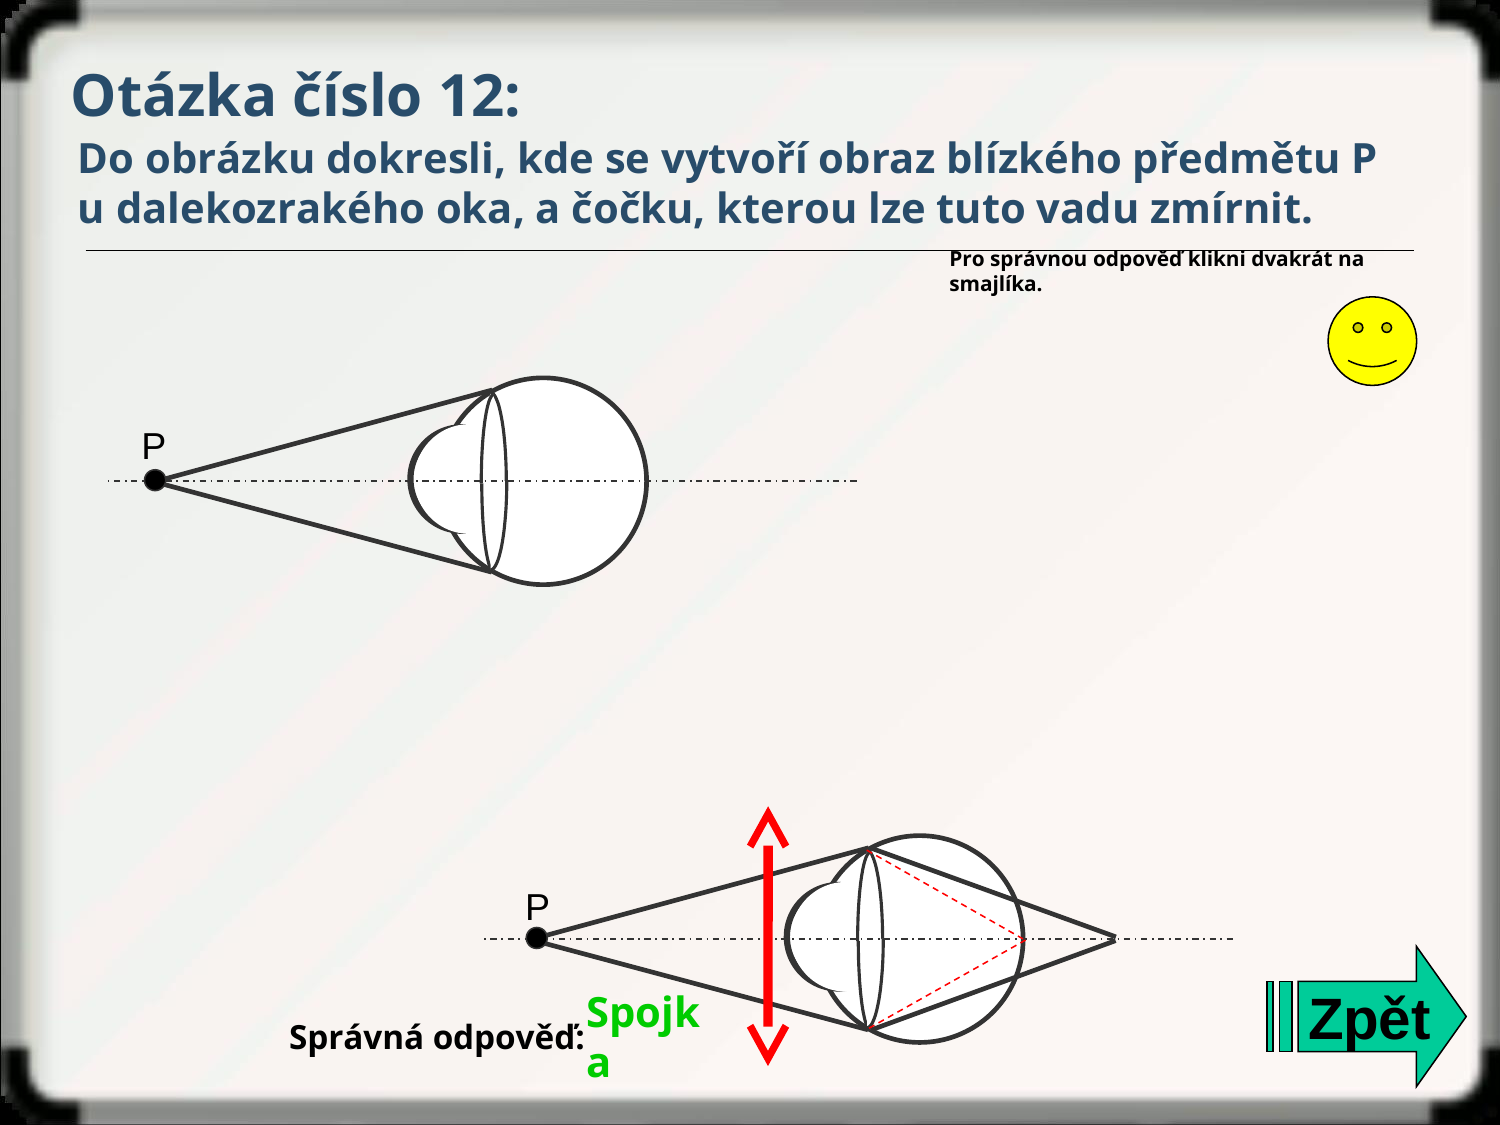

Otázka číslo 12:
Do obrázku dokresli, kde se vytvoří obraz blízkého předmětu P
u dalekozrakého oka, a čočku, kterou lze tuto vadu zmírnit.
Pro správnou odpověď klikni dvakrát na smajlíka.
P
Spojka
P
Zpět
Správná odpověď: